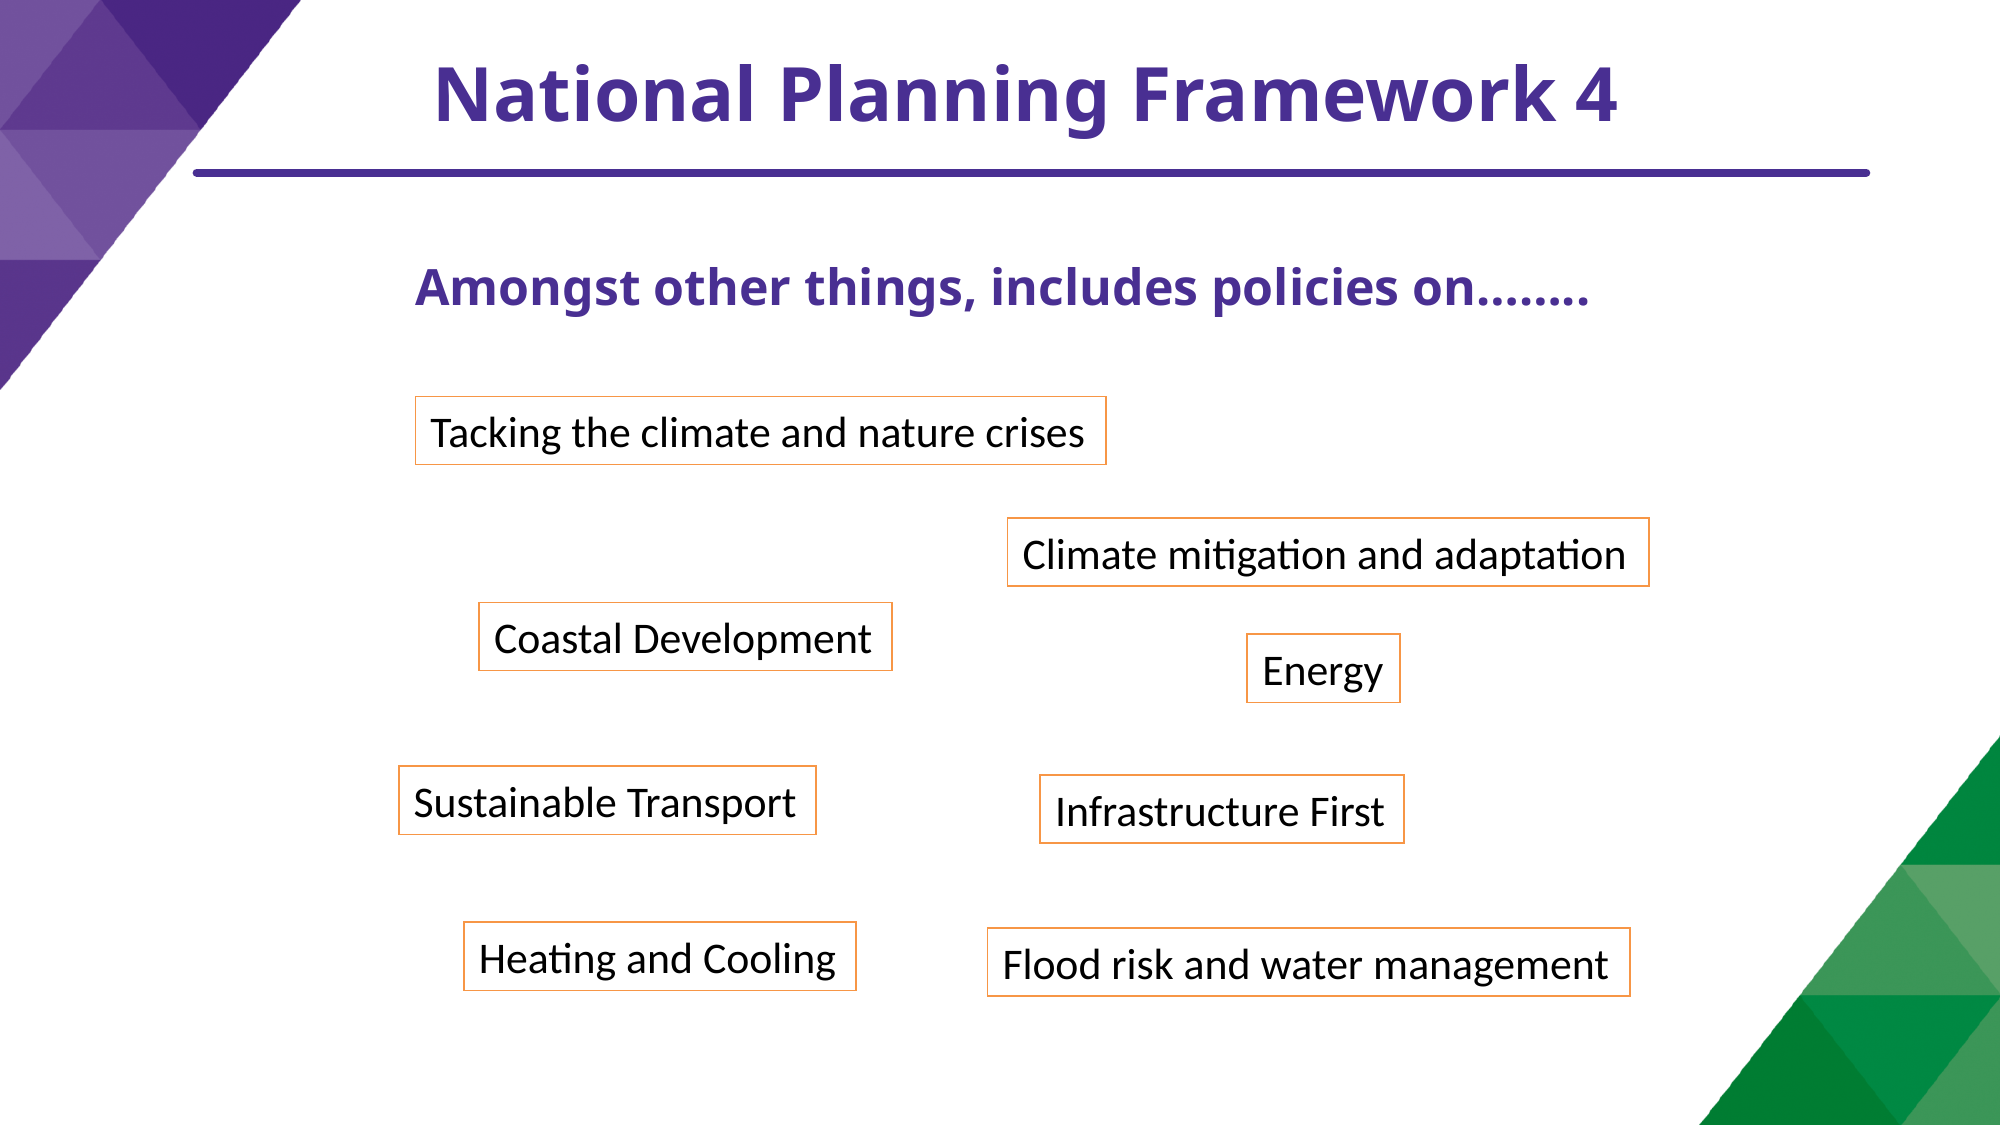

National Planning Framework 4
# Amongst other things, includes policies on……..
Tacking the climate and nature crises
Climate mitigation and adaptation
Coastal Development
Energy
Sustainable Transport
Infrastructure First
Heating and Cooling
Flood risk and water management